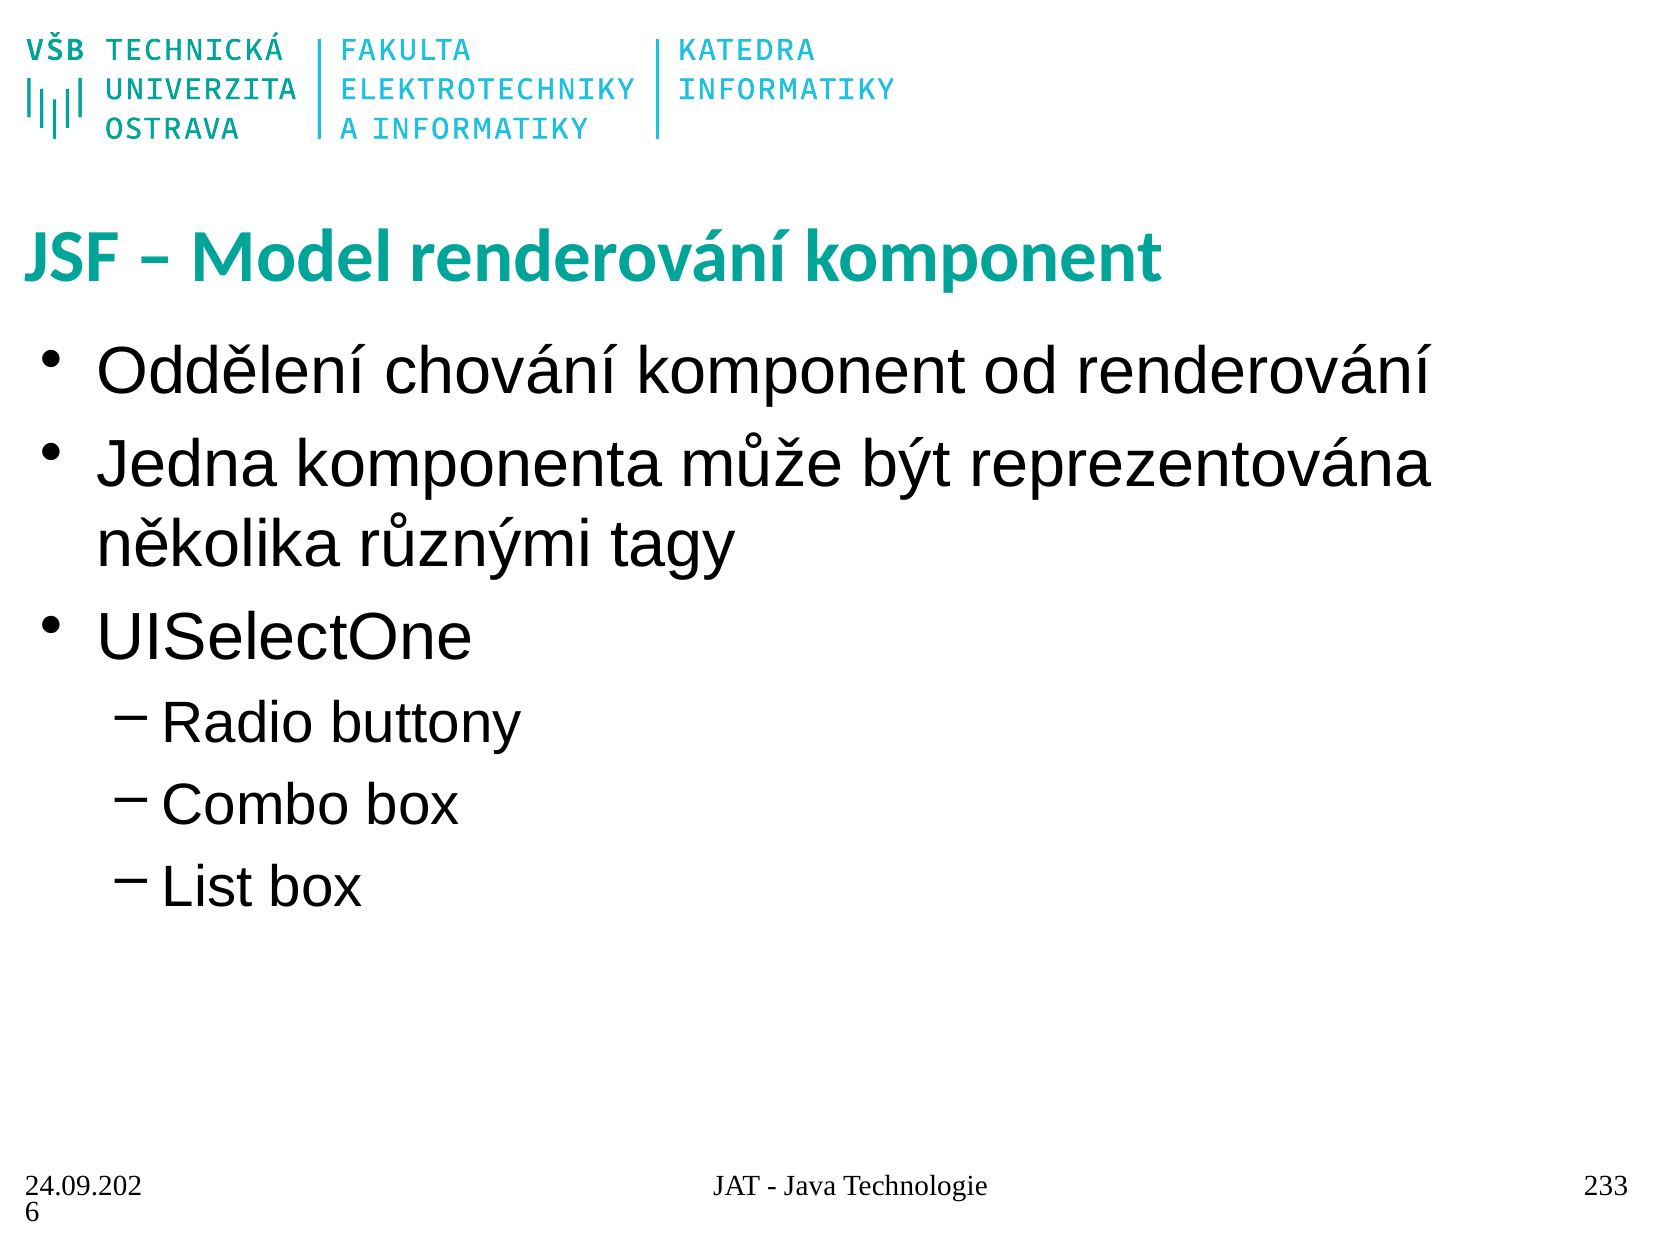

JSF – Model renderování komponent
# Oddělení chování komponent od renderování
Jedna komponenta může být reprezentována několika různými tagy
UISelectOne
Radio buttony
Combo box
List box
JAT - Java Technologie
233